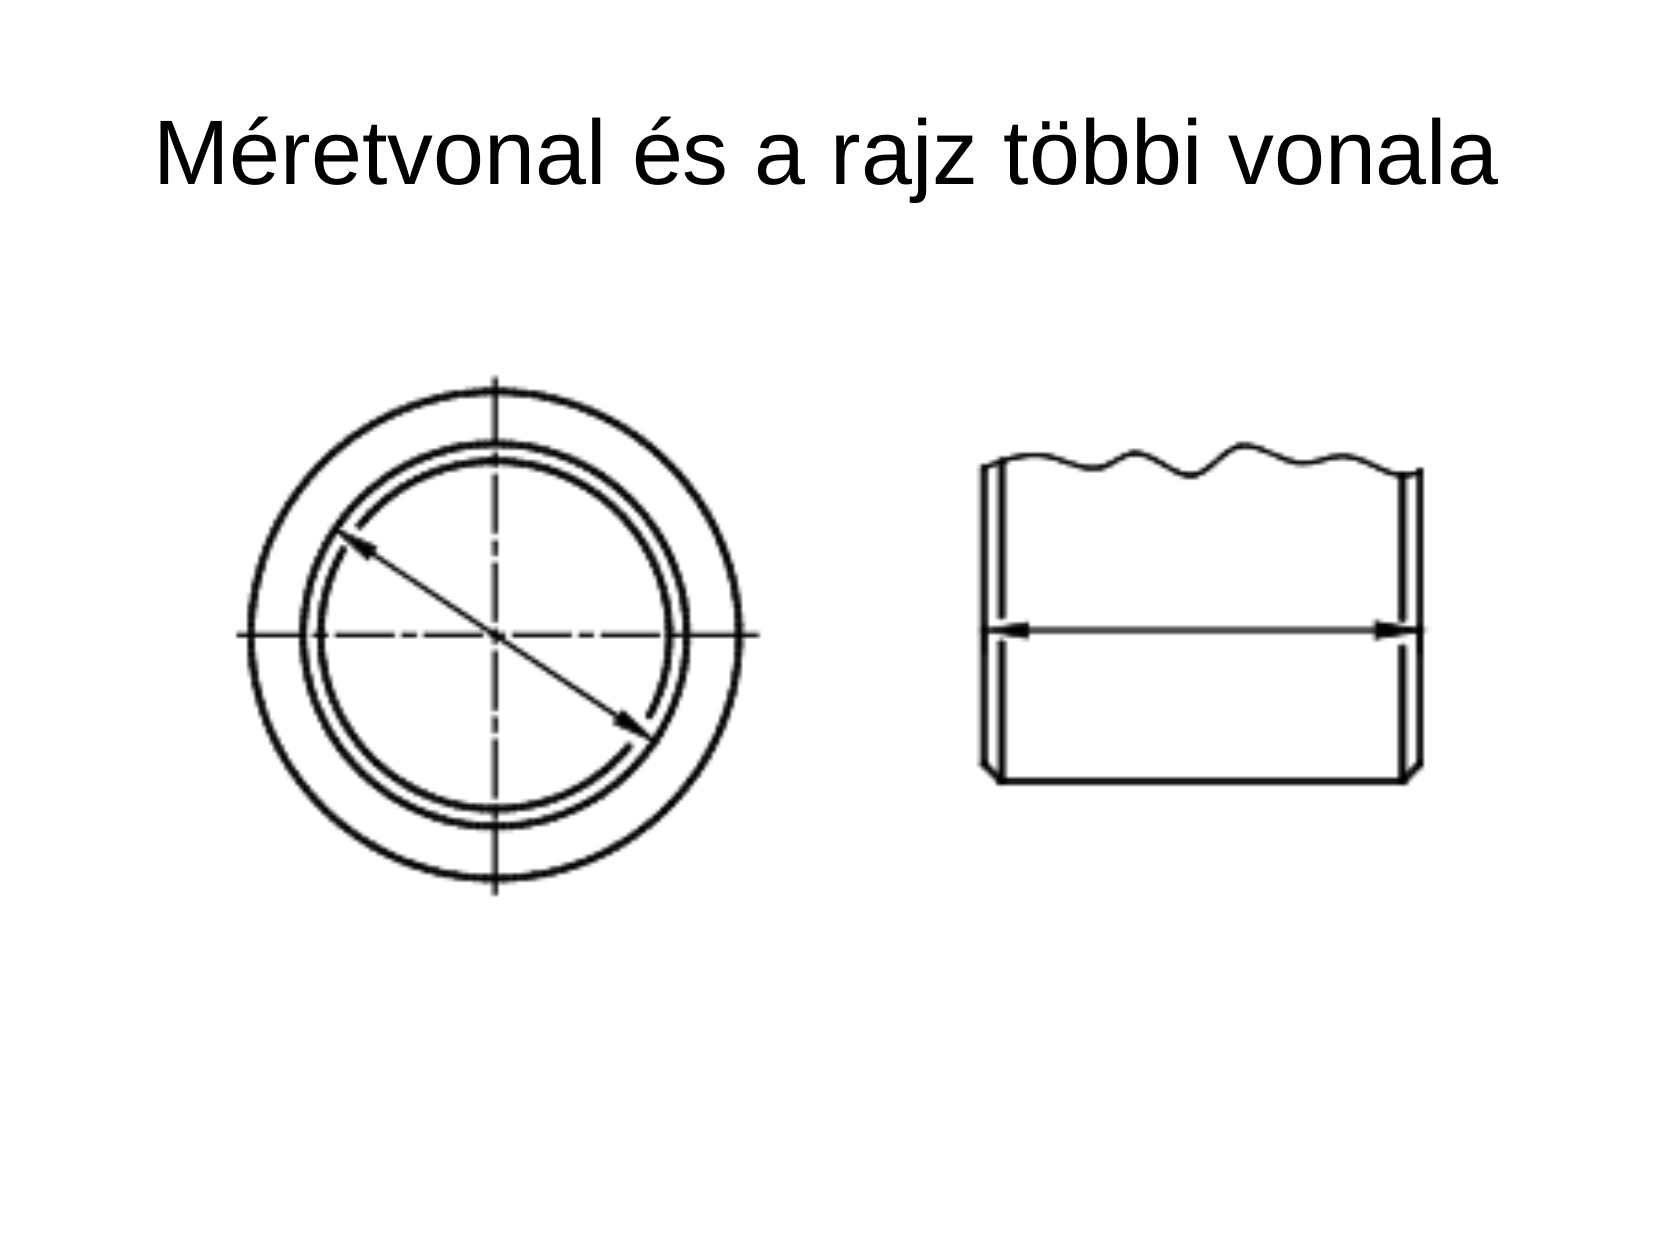

# Méretvonal és a rajz többi vonala